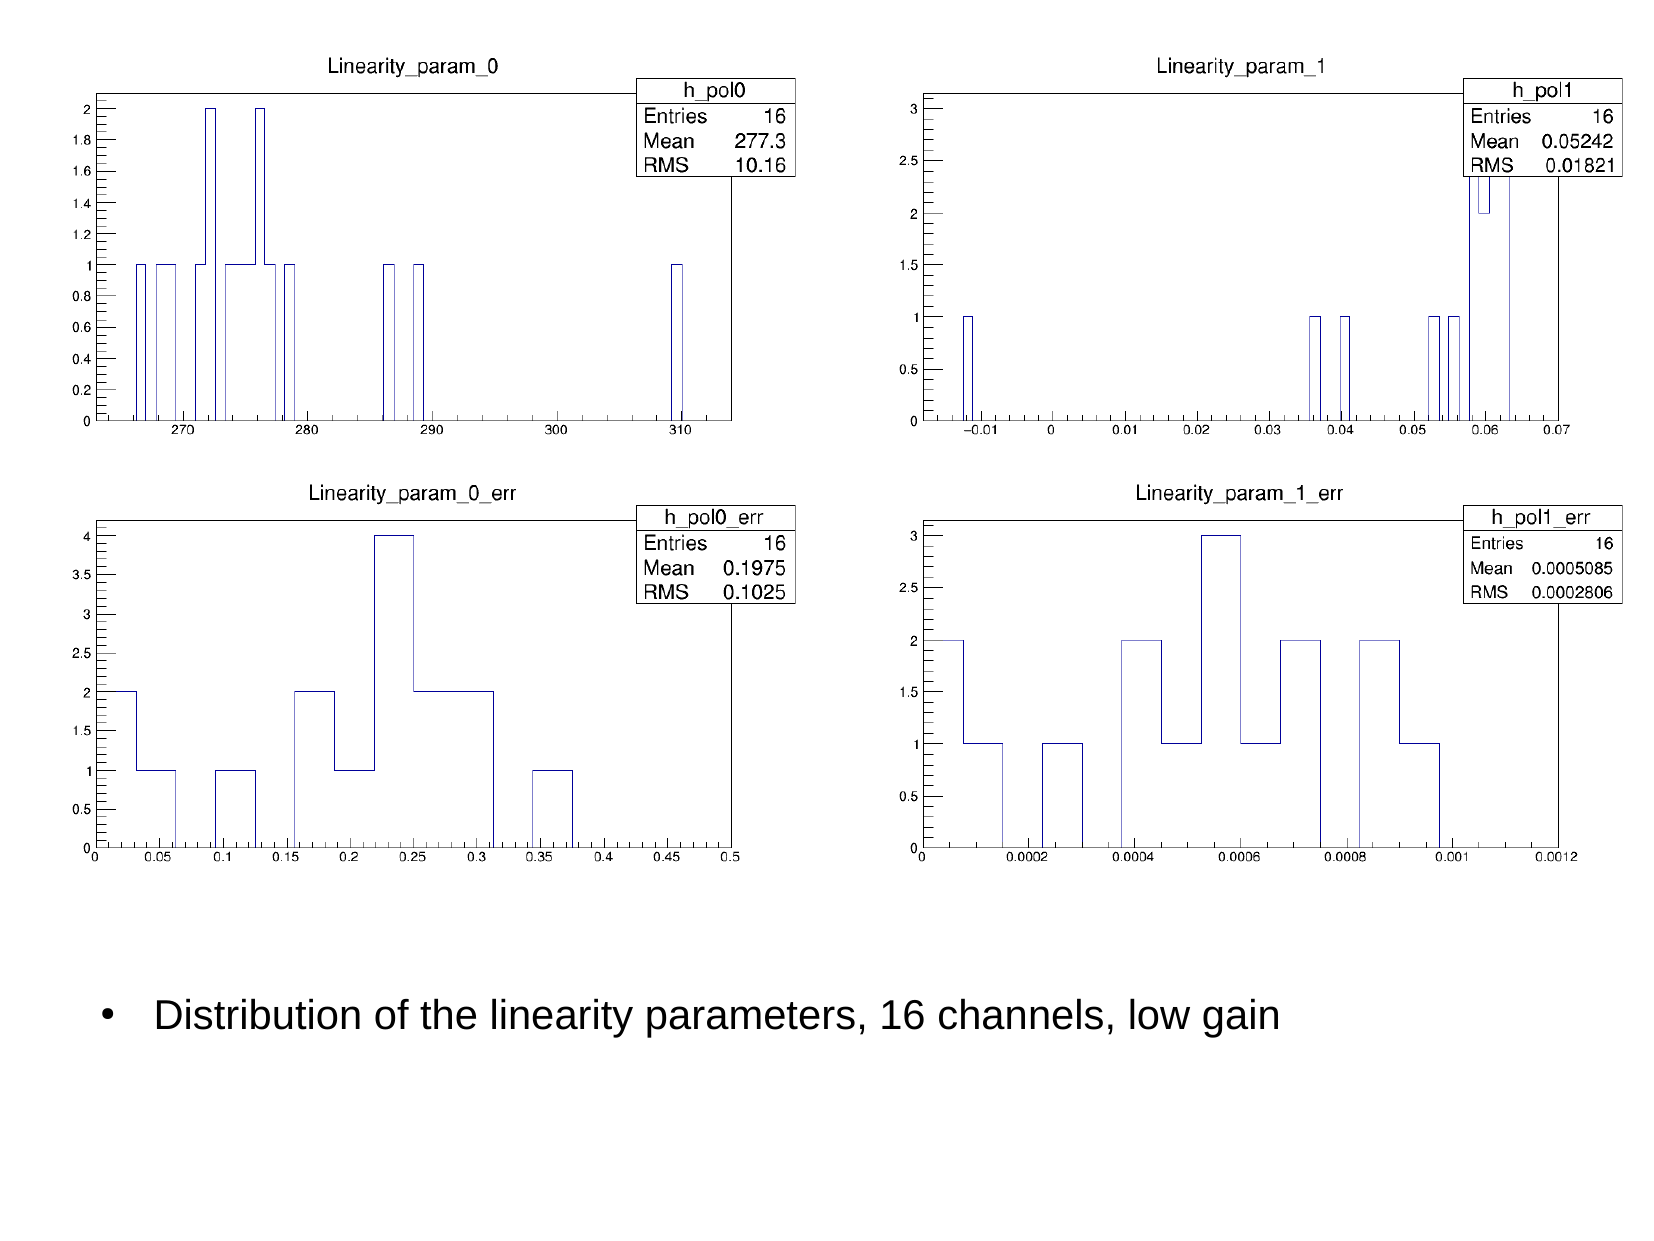

# Distribution of the linearity parameters, 16 channels, low gain